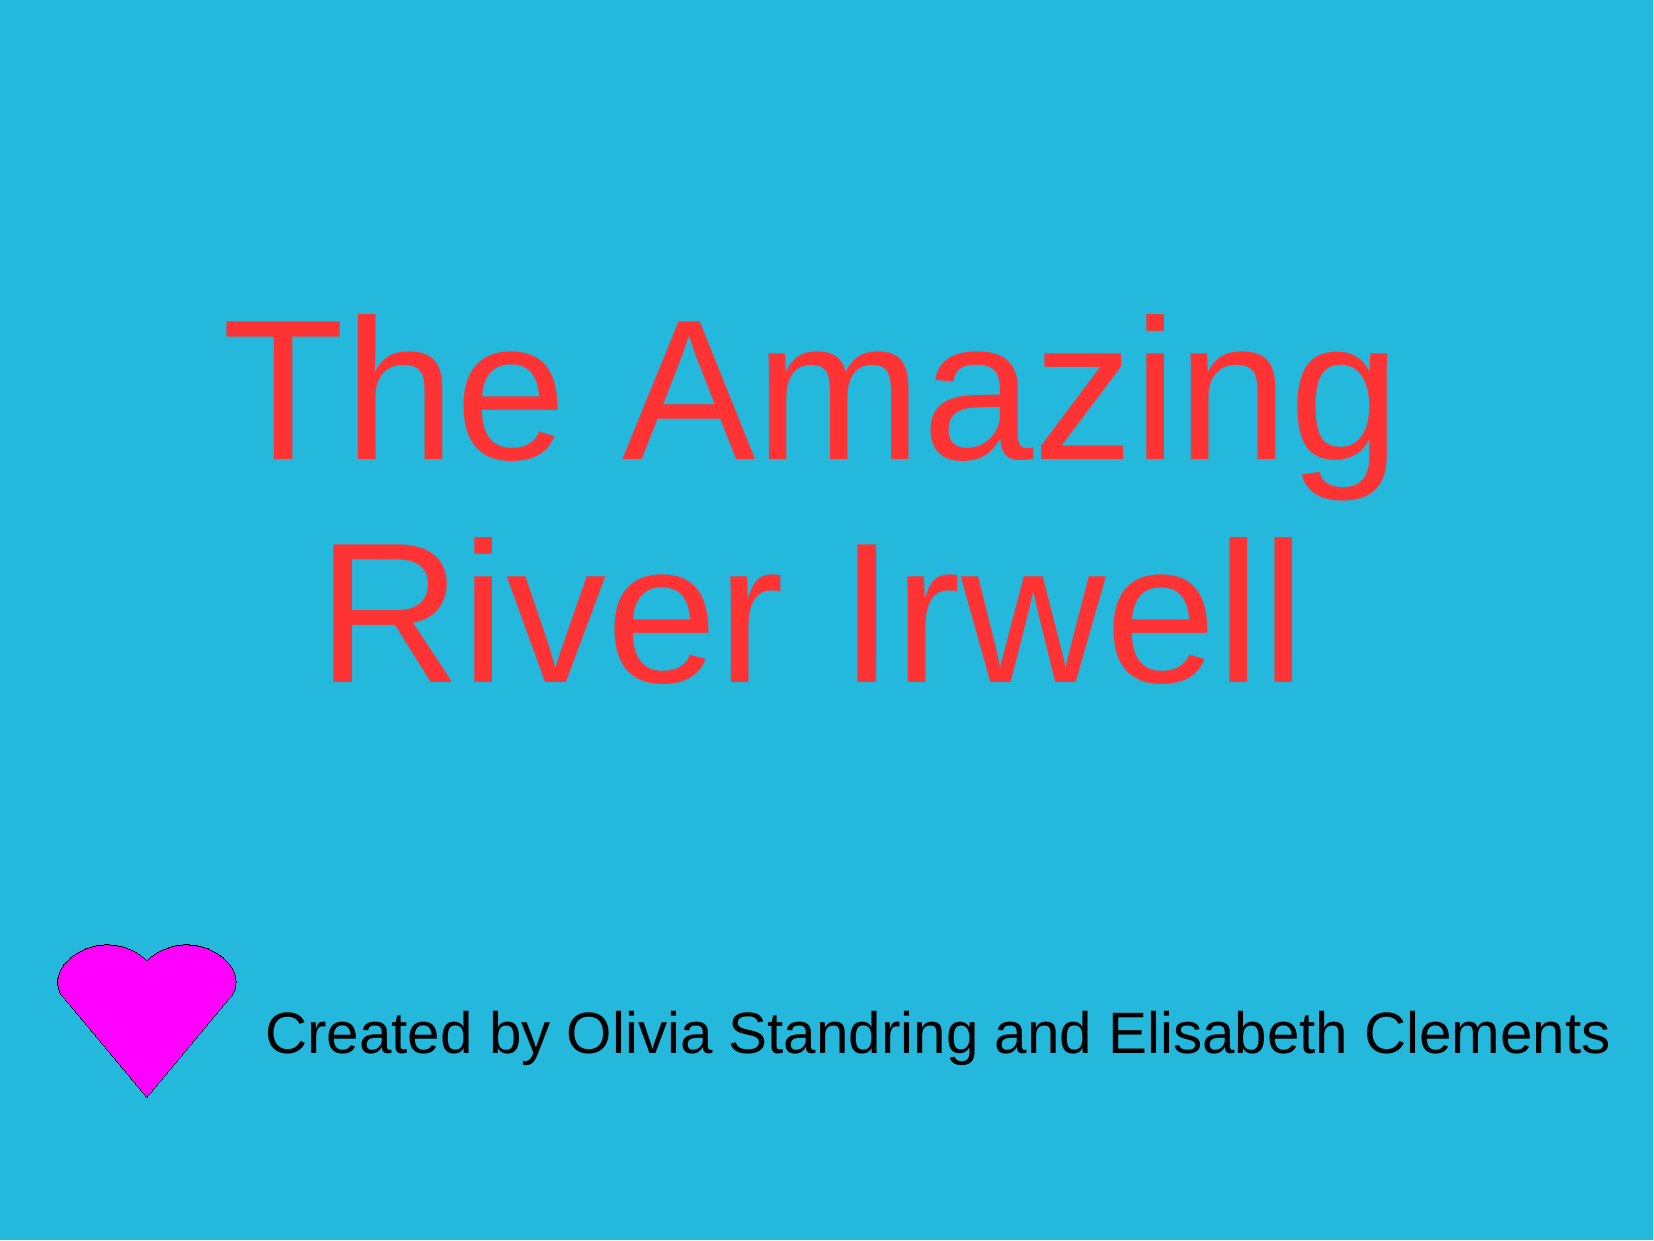

# The Amazing River Irwell
Created by Olivia Standring and Elisabeth Clements